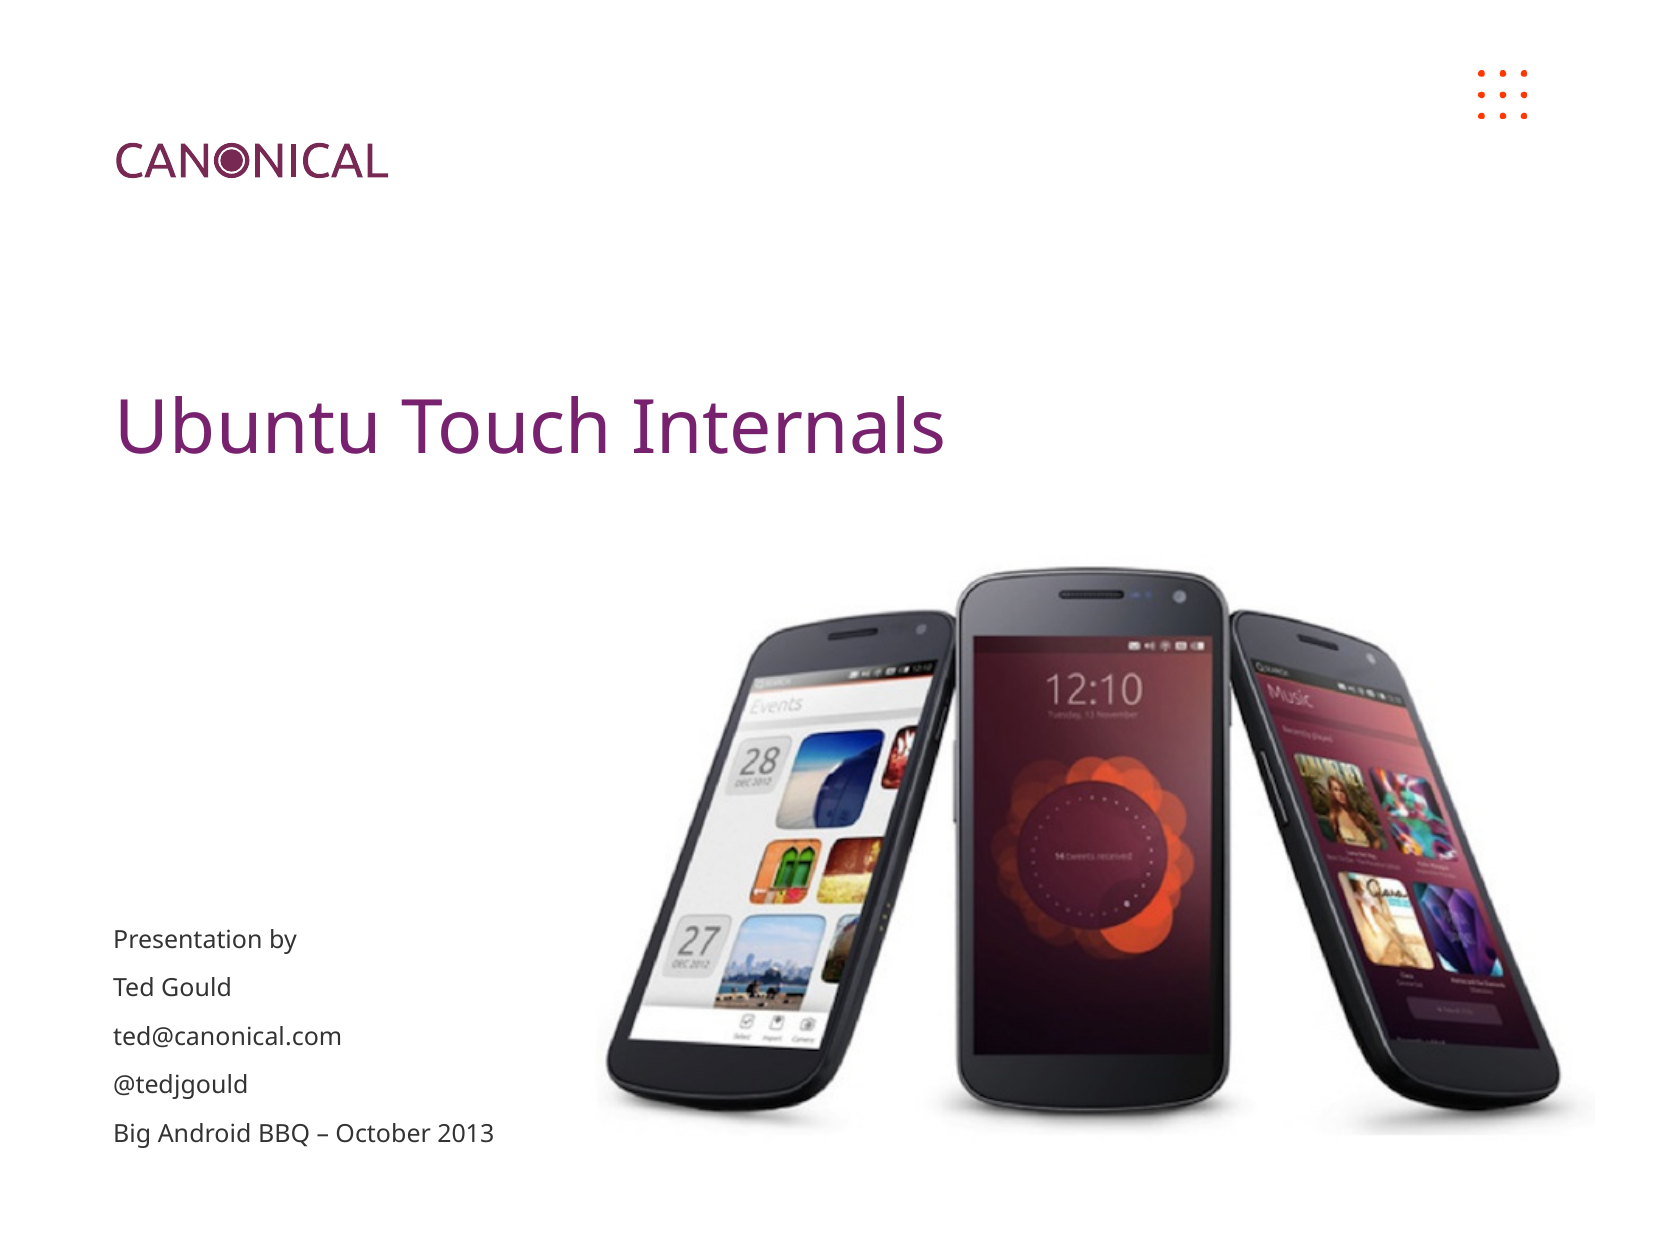

# Ubuntu Touch Internals
Presentation by
Ted Gould
ted@canonical.com
@tedjgould
Big Android BBQ – October 2013